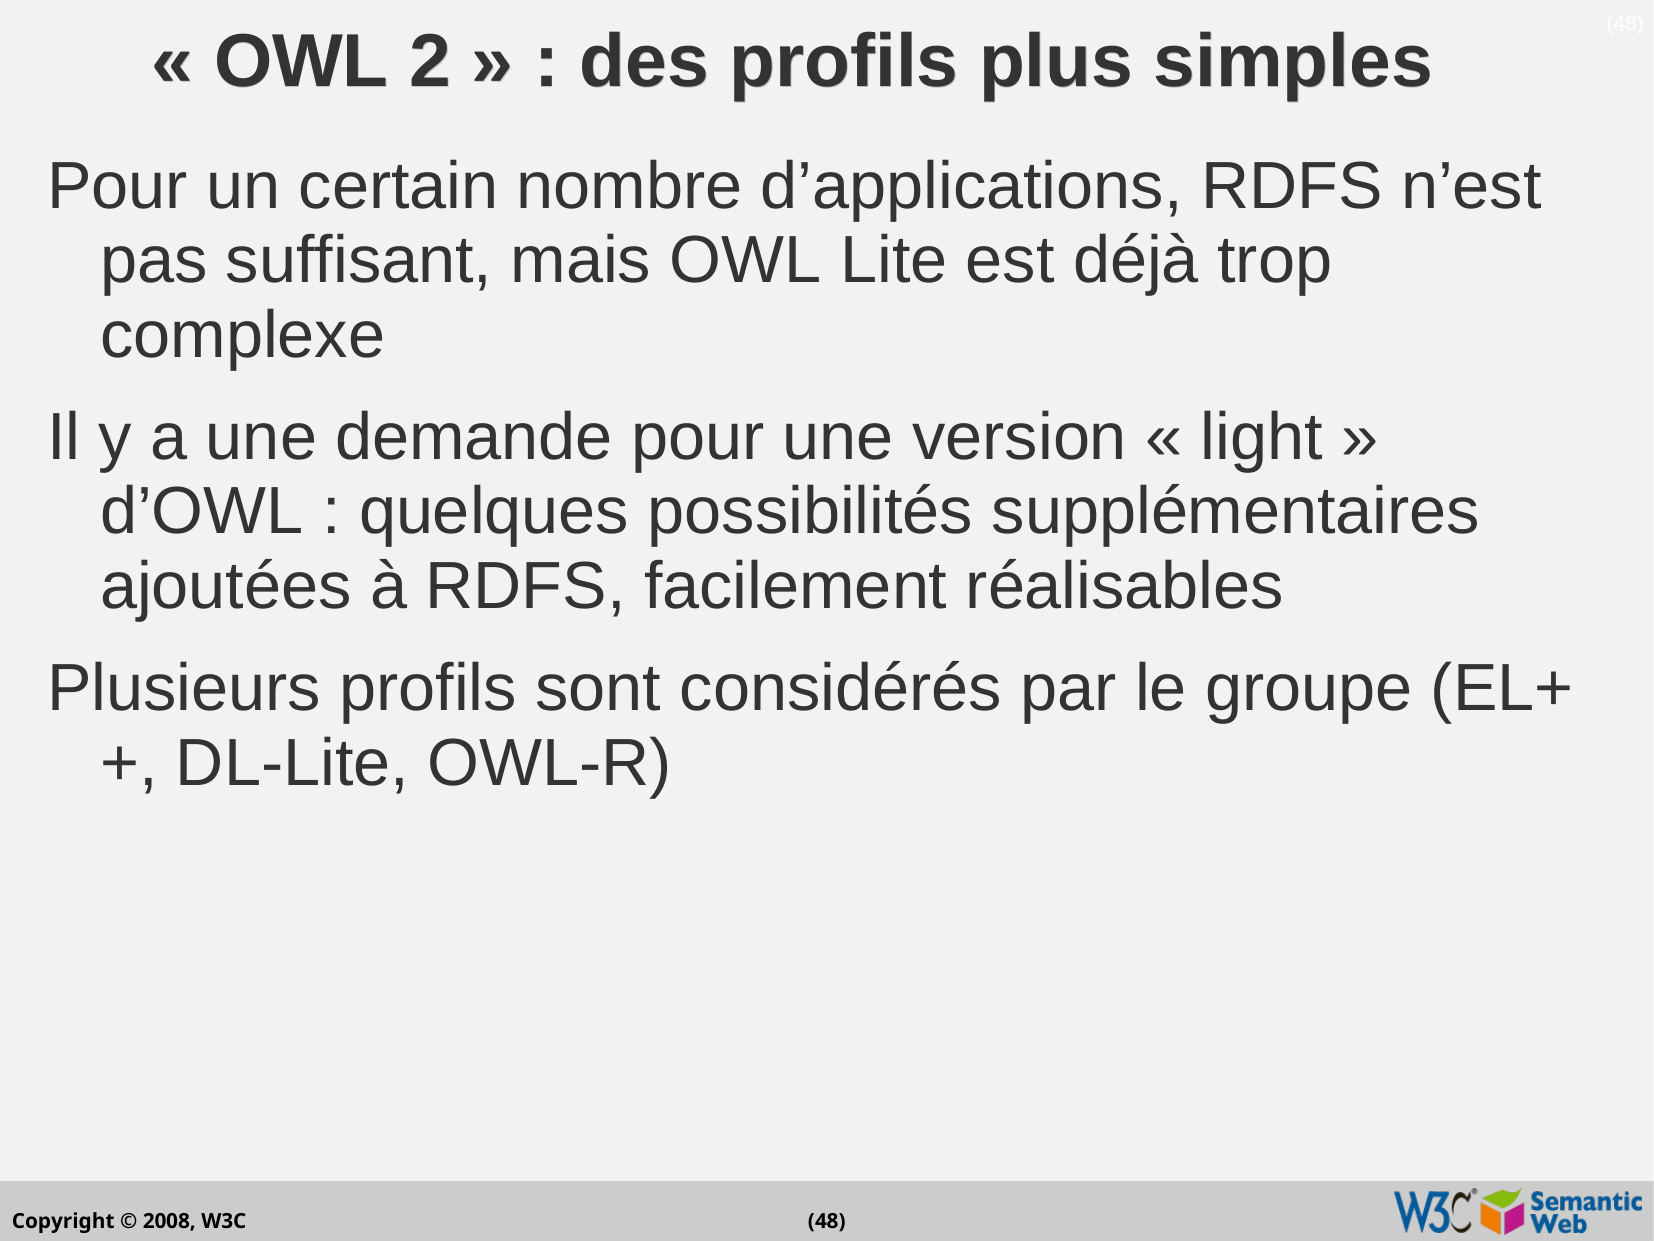

# « OWL 2 » : des profils plus simples
Pour un certain nombre d’applications, RDFS n’est pas suffisant, mais OWL Lite est déjà trop complexe
Il y a une demande pour une version « light » d’OWL : quelques possibilités supplémentaires ajoutées à RDFS, facilement réalisables
Plusieurs profils sont considérés par le groupe (EL++, DL-Lite, OWL-R)